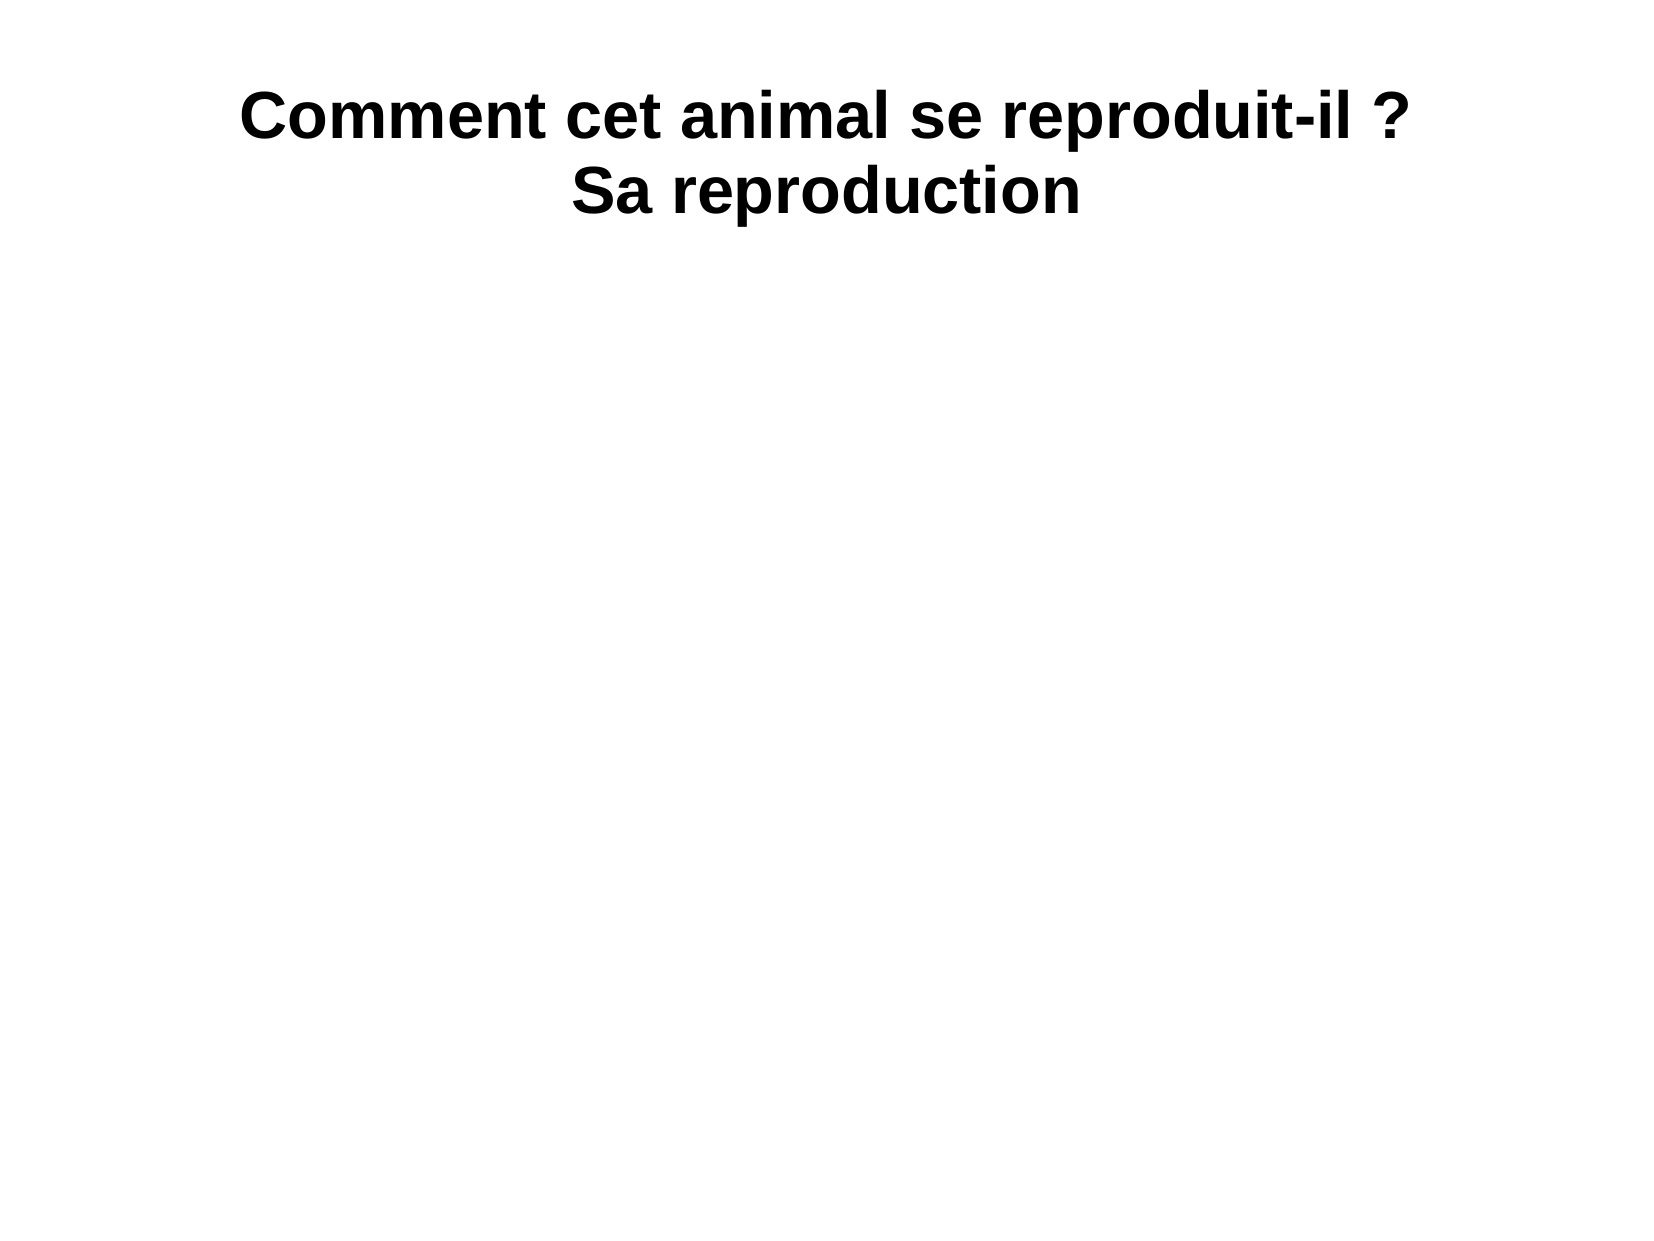

# Comment cet animal se reproduit-il ? Sa reproduction